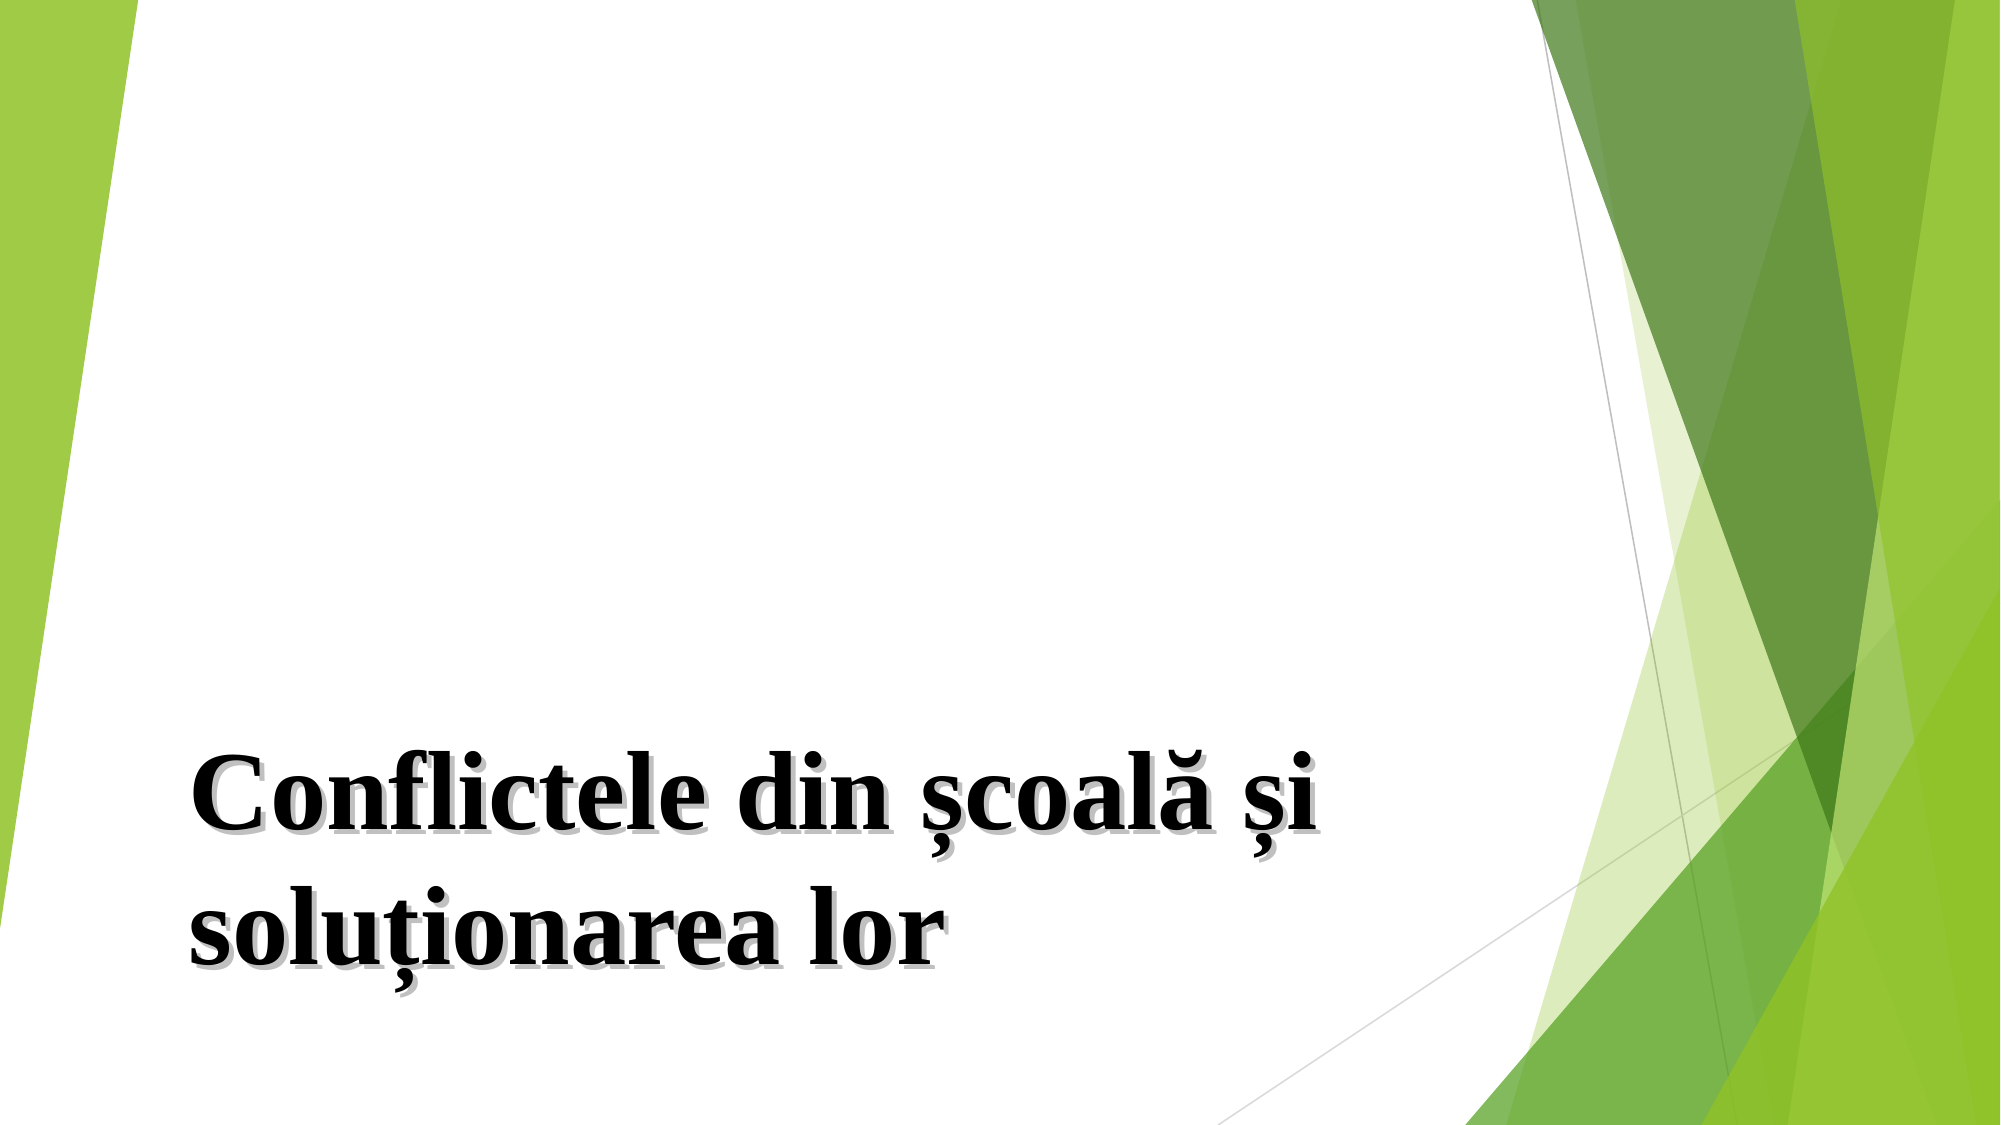

# Conflictele din școală și soluționarea lor